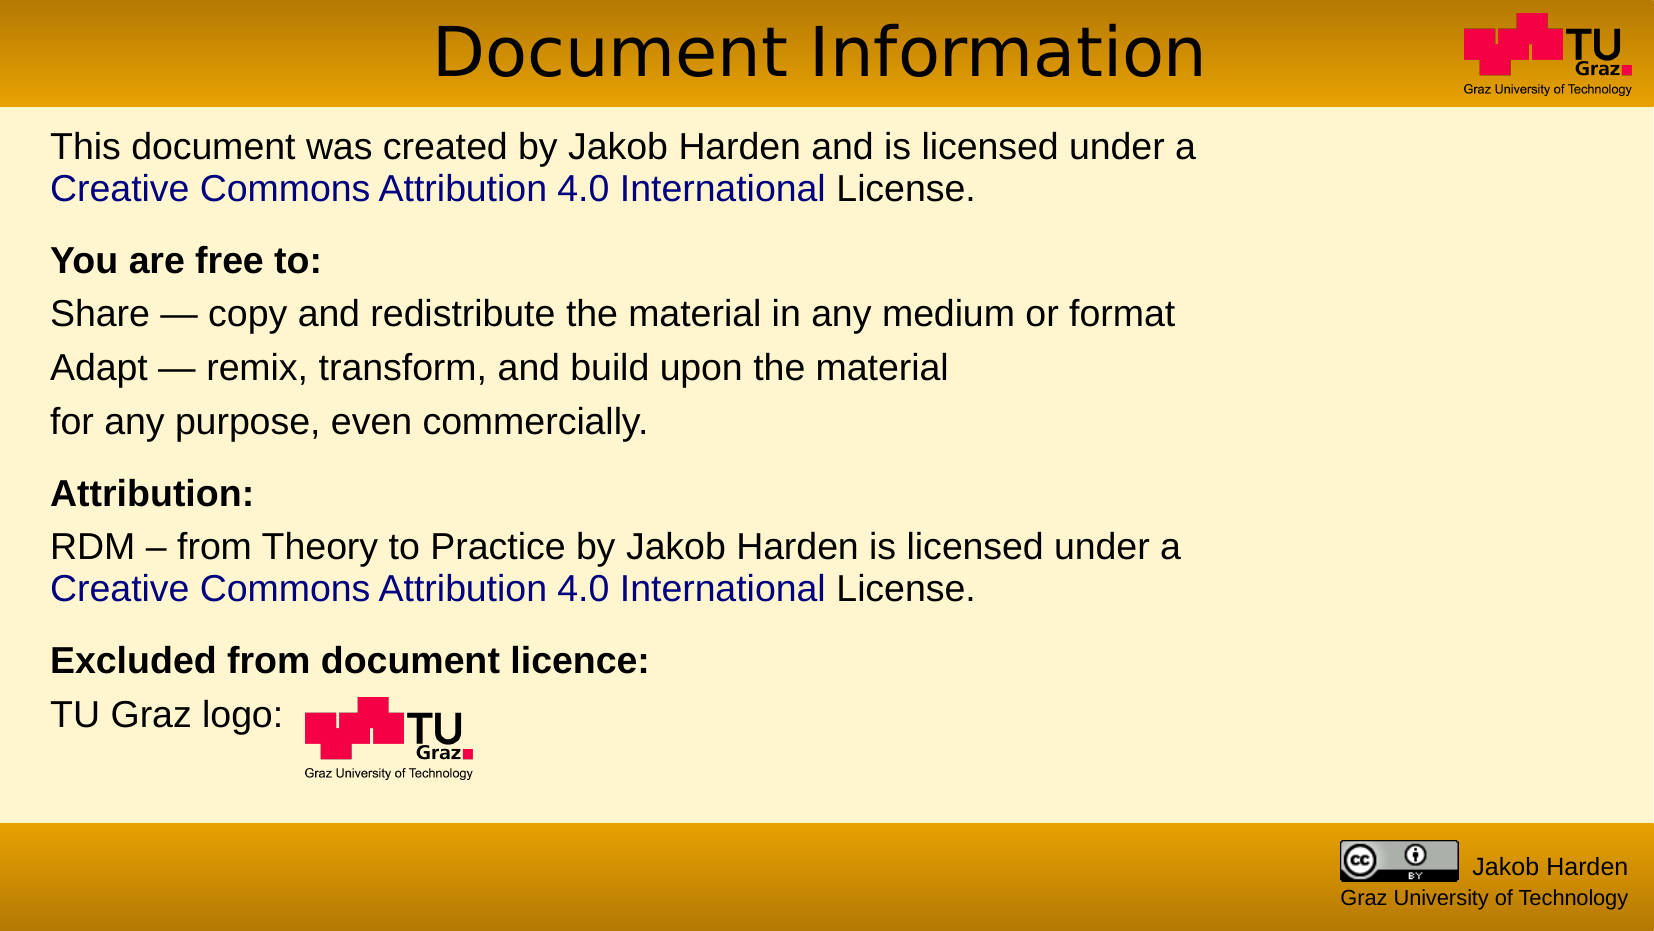

# Document Information
This document was created by Jakob Harden and is licensed under a Creative Commons Attribution 4.0 International License.
You are free to:
Share — copy and redistribute the material in any medium or format
Adapt — remix, transform, and build upon the material
for any purpose, even commercially.
Attribution:
RDM – from Theory to Practice by Jakob Harden is licensed under a Creative Commons Attribution 4.0 International License.
Excluded from document licence:
TU Graz logo: